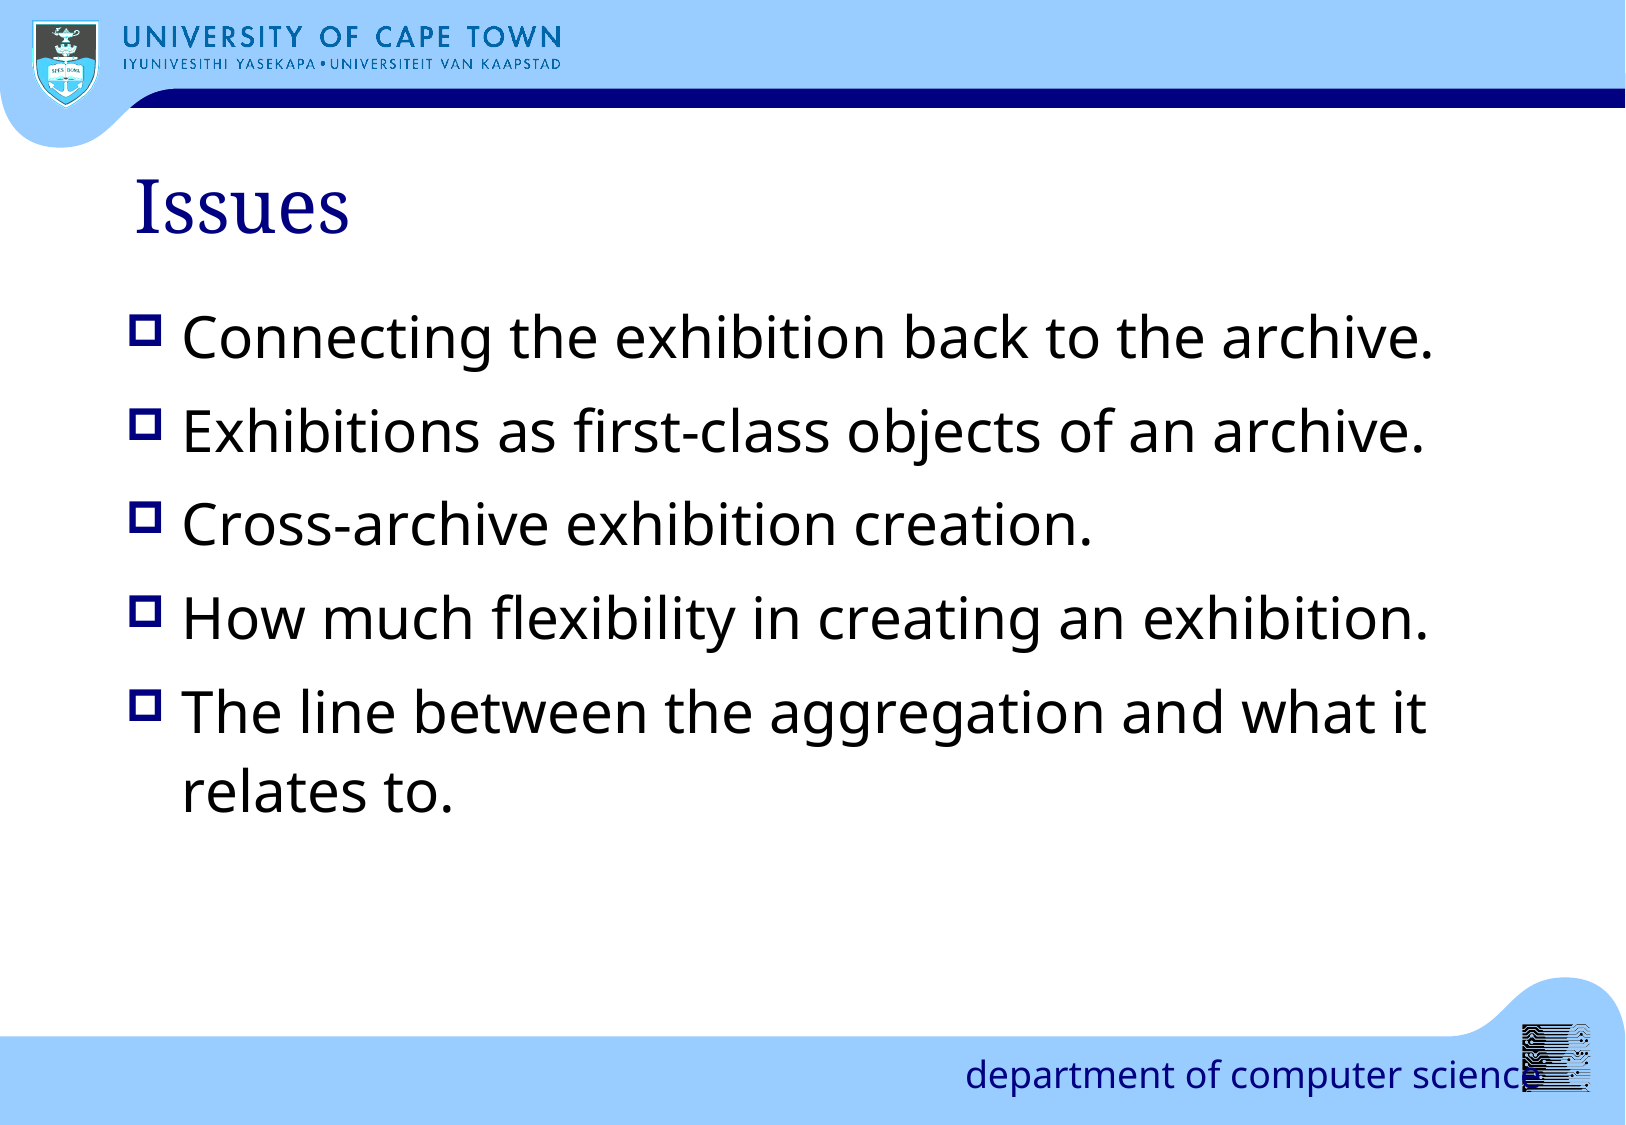

# Issues
Connecting the exhibition back to the archive.
Exhibitions as first-class objects of an archive.
Cross-archive exhibition creation.
How much flexibility in creating an exhibition.
The line between the aggregation and what it relates to.